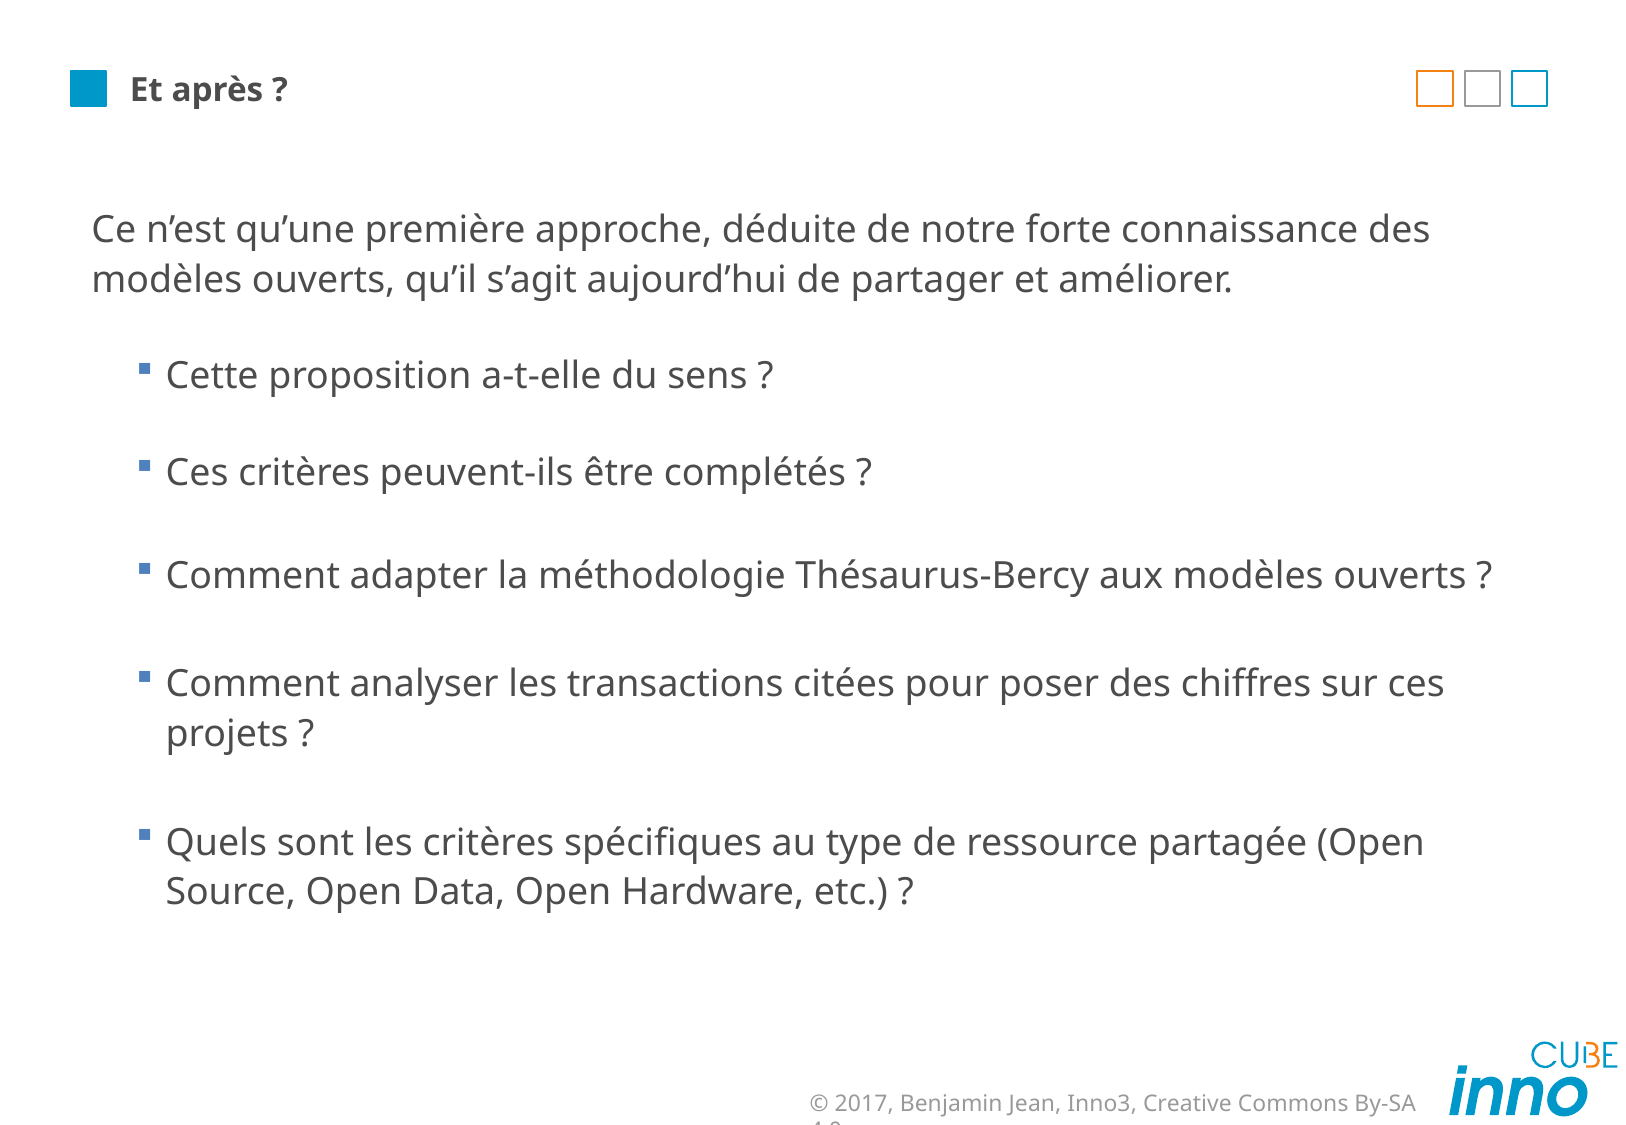

# Et après ?
Ce n’est qu’une première approche, déduite de notre forte connaissance des modèles ouverts, qu’il s’agit aujourd’hui de partager et améliorer.
Cette proposition a-t-elle du sens ?
Ces critères peuvent-ils être complétés ?
Comment adapter la méthodologie Thésaurus-Bercy aux modèles ouverts ?
Comment analyser les transactions citées pour poser des chiffres sur ces projets ?
Quels sont les critères spécifiques au type de ressource partagée (Open Source, Open Data, Open Hardware, etc.) ?